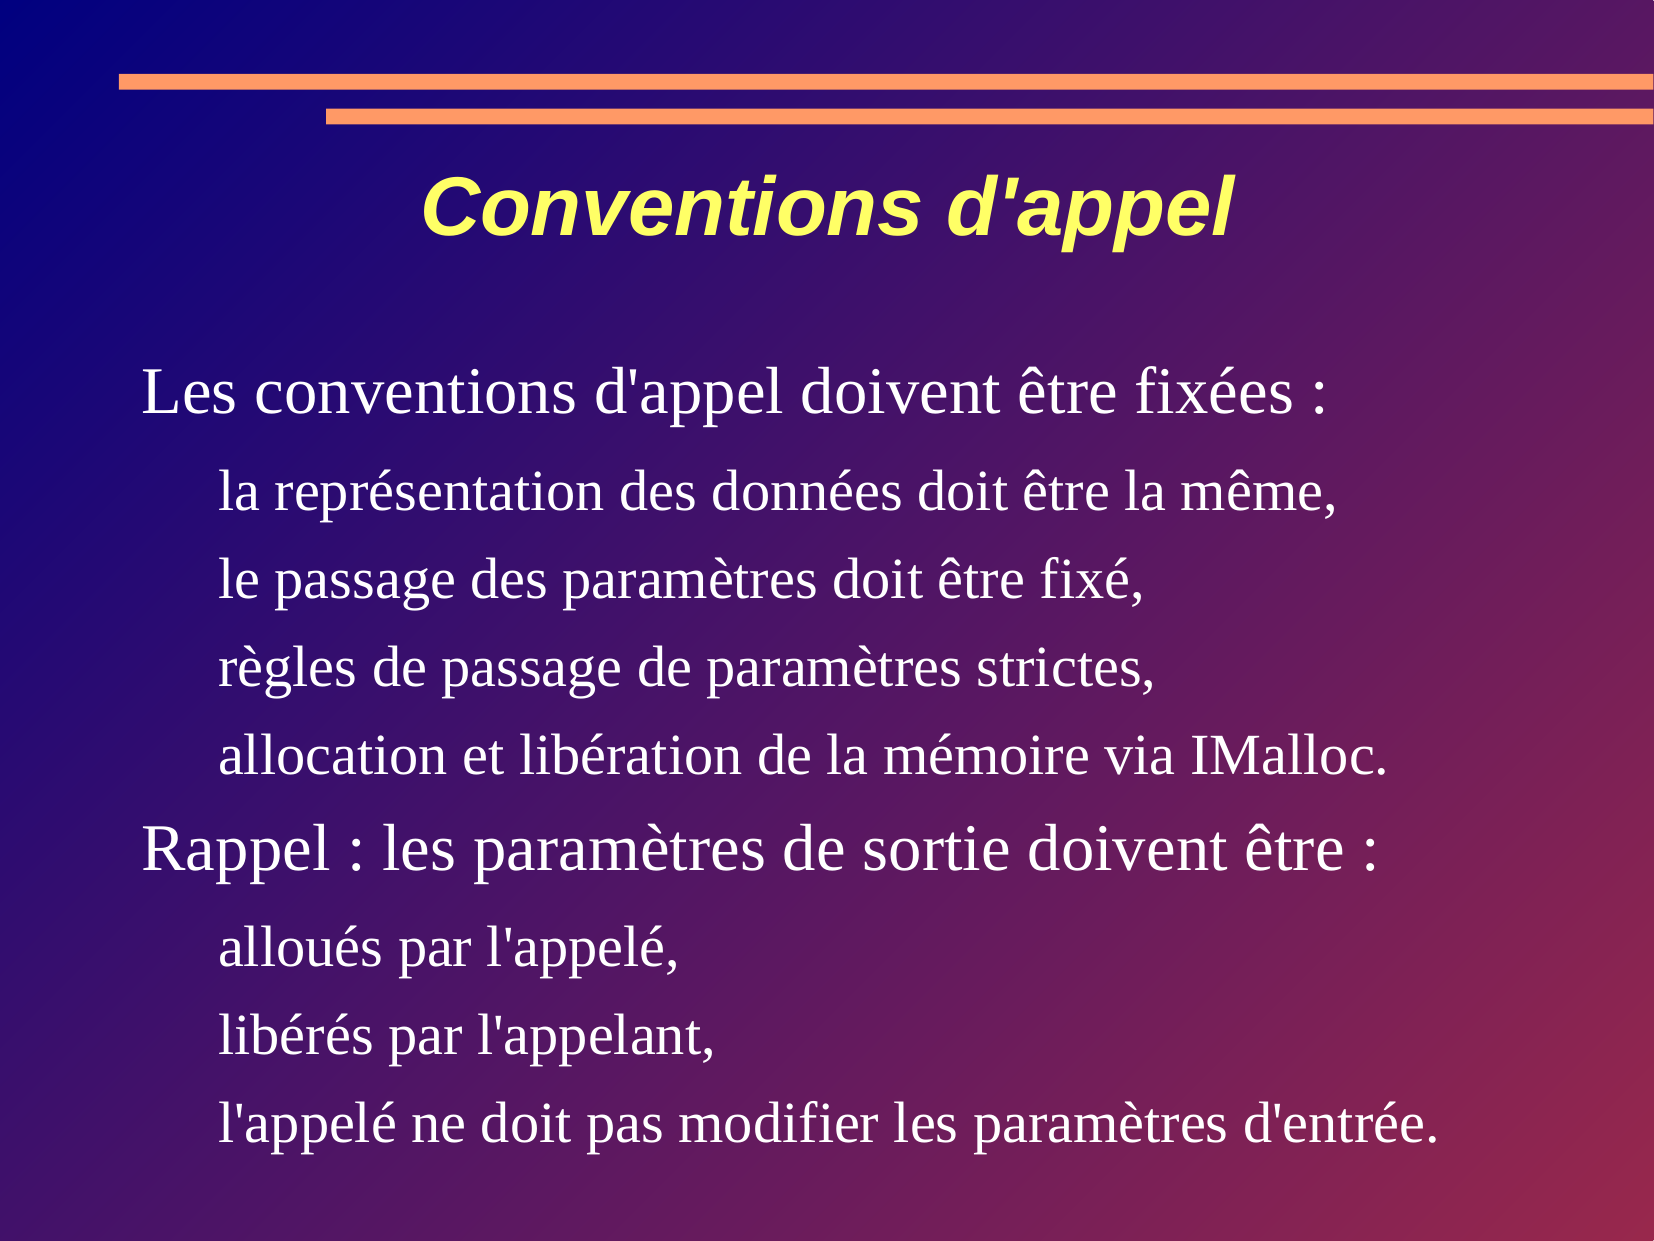

# Conventions d'appel
Les conventions d'appel doivent être fixées :
la représentation des données doit être la même,
le passage des paramètres doit être fixé,
règles de passage de paramètres strictes,
allocation et libération de la mémoire via IMalloc.
Rappel : les paramètres de sortie doivent être :
alloués par l'appelé,
libérés par l'appelant,
l'appelé ne doit pas modifier les paramètres d'entrée.